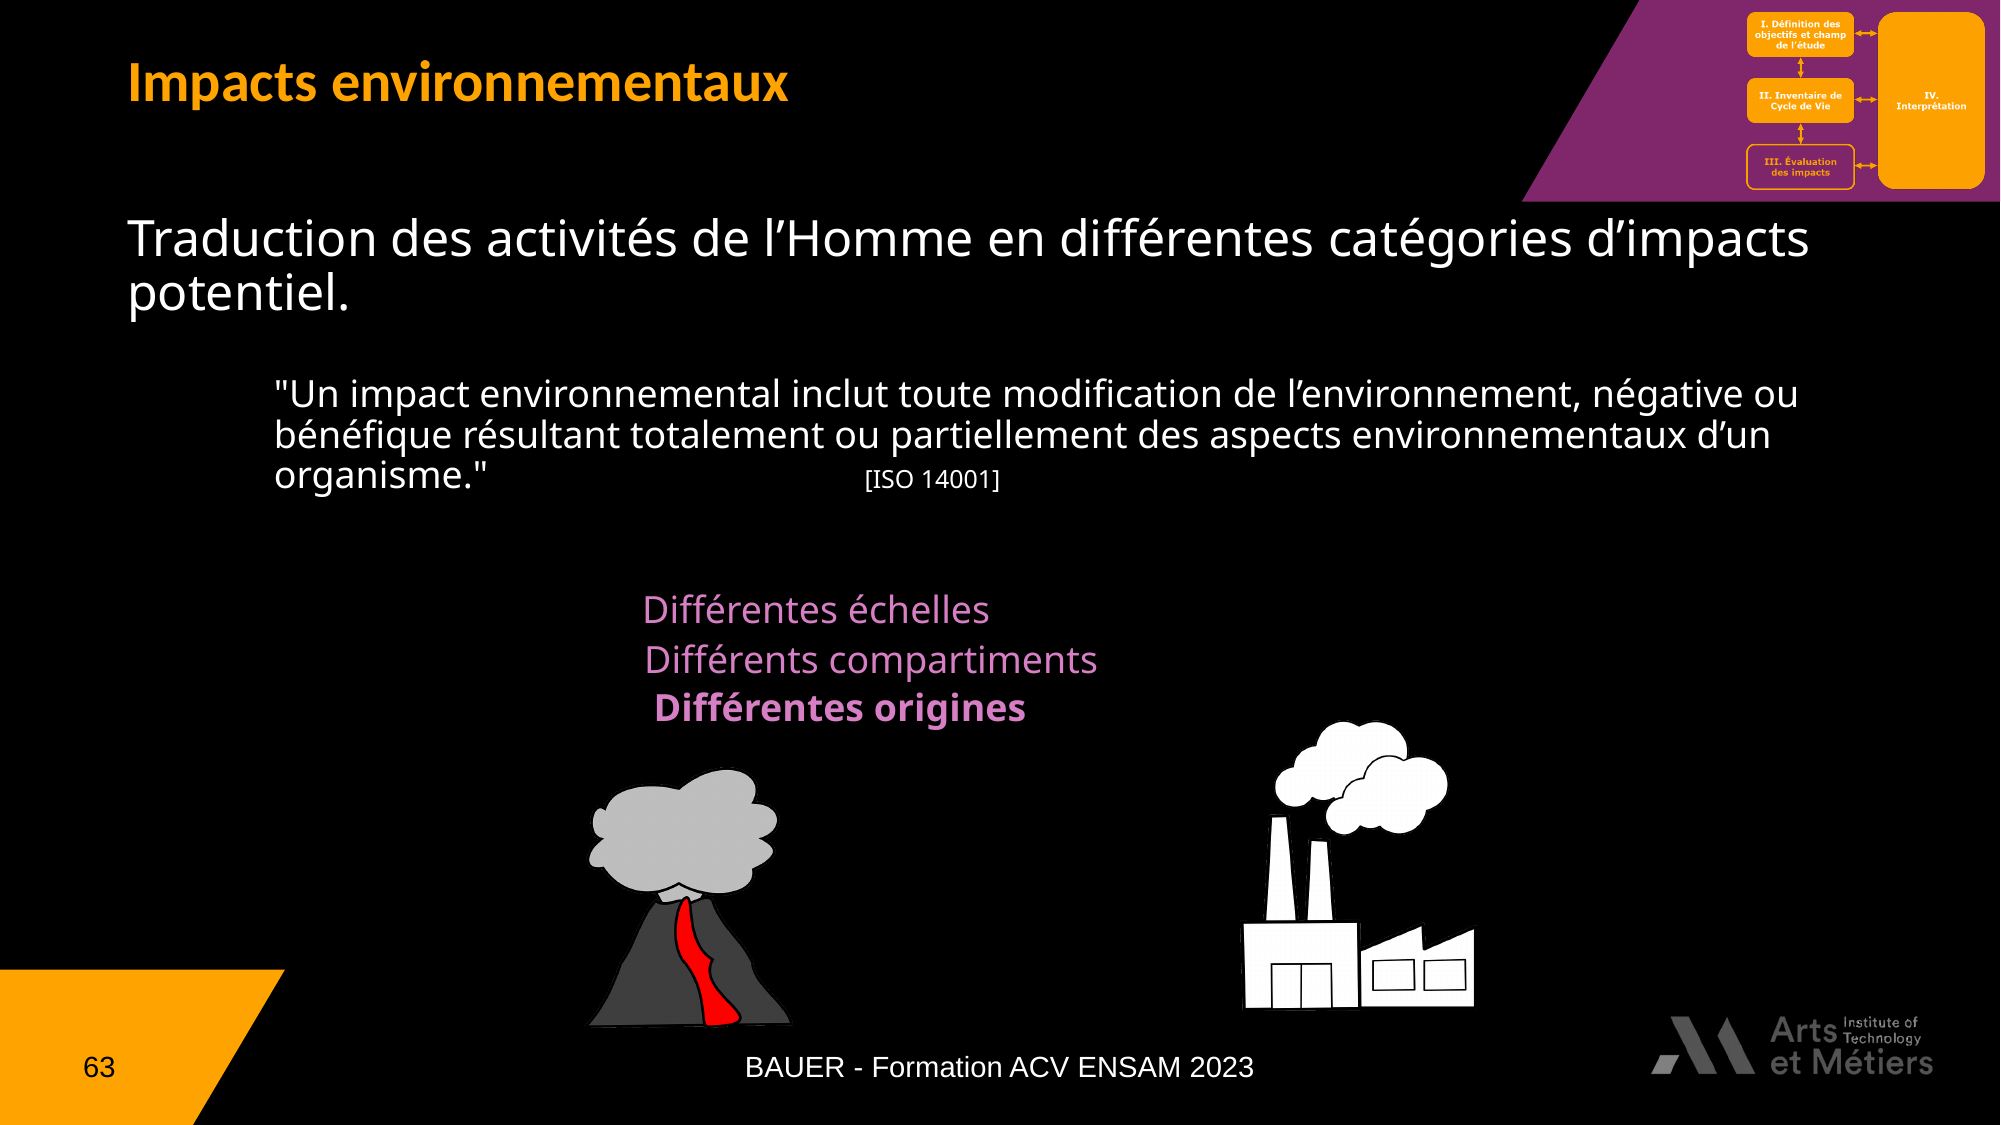

# Impacts environnementaux
Traduction des activités de l’Homme en différentes catégories d’impacts potentiel.
"Un impact environnemental inclut toute modification de l’environnement, négative ou bénéfique résultant totalement ou partiellement des aspects environnementaux d’un organisme." 					[ISO 14001]
Différentes échelles
Différents compartiments
Différentes origines